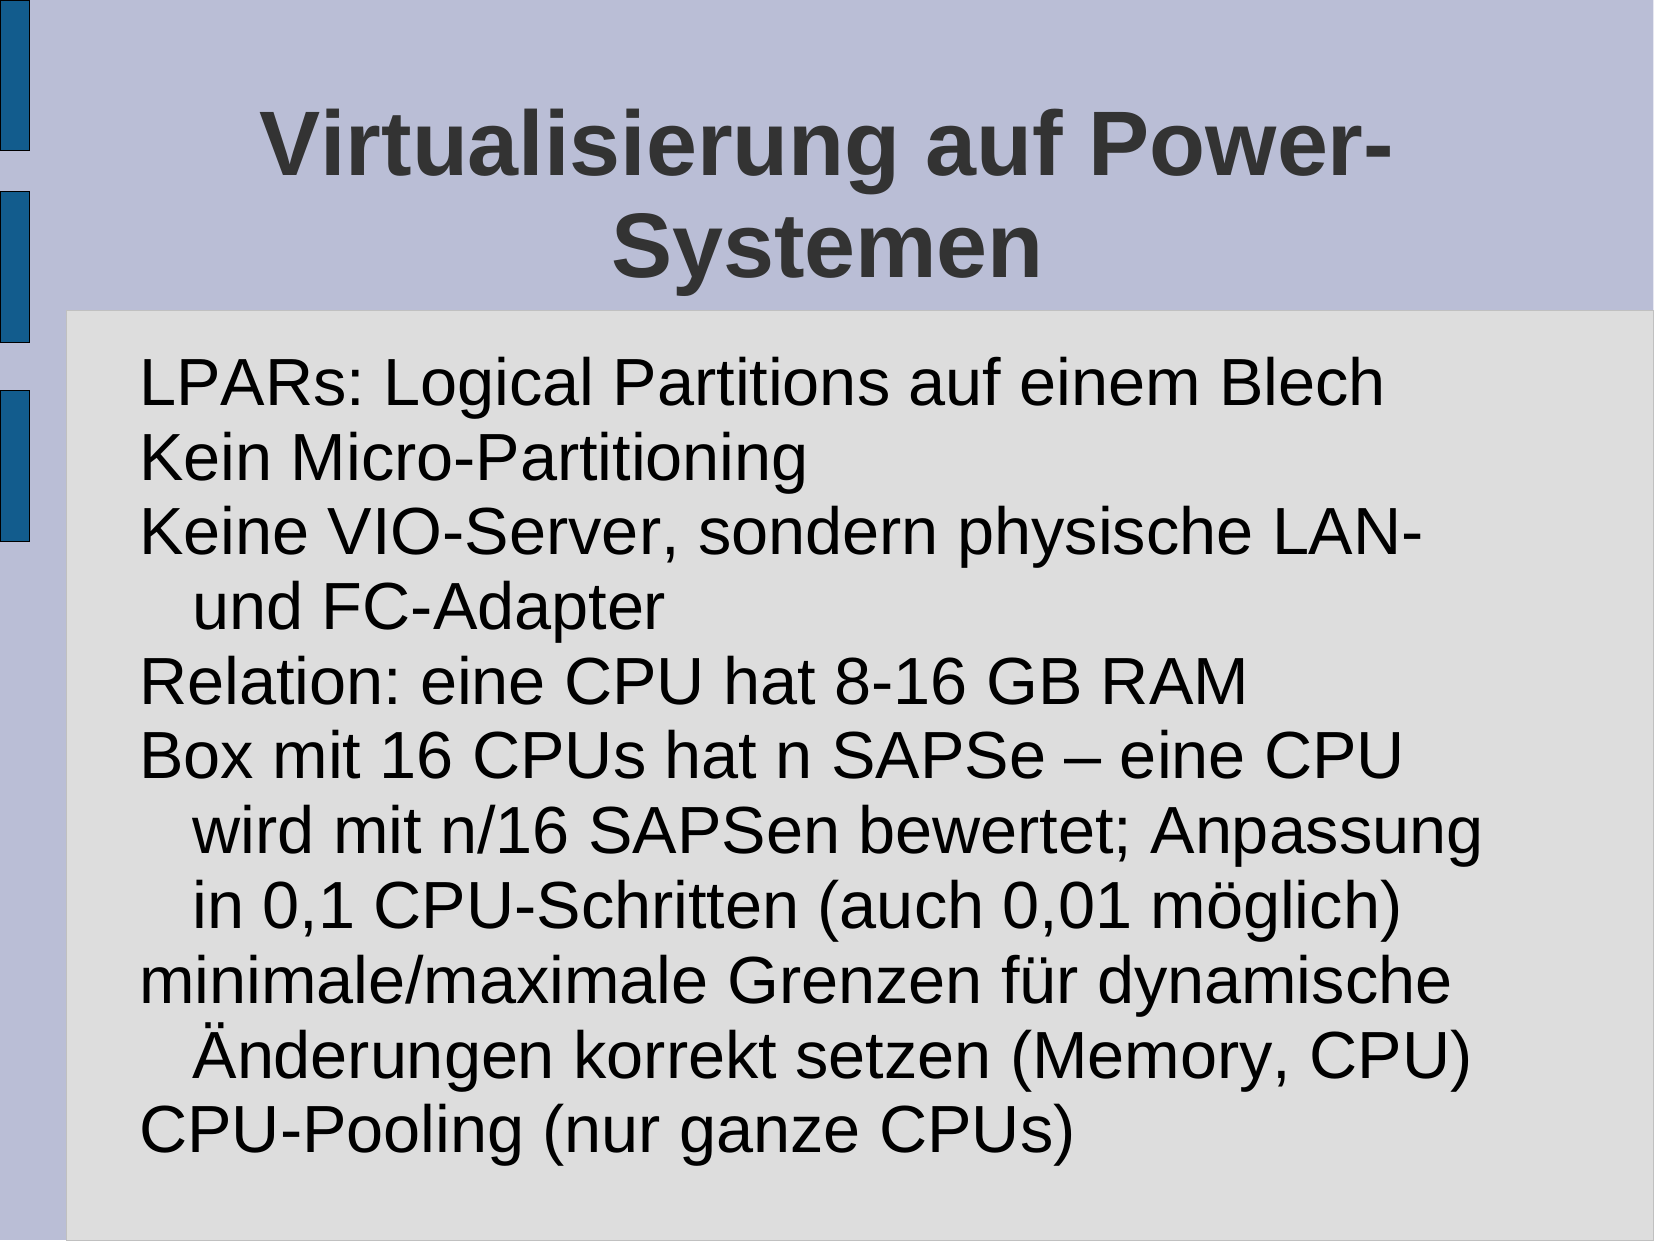

# Virtualisierung auf Power-Systemen
LPARs: Logical Partitions auf einem Blech
Kein Micro-Partitioning
Keine VIO-Server, sondern physische LAN- und FC-Adapter
Relation: eine CPU hat 8-16 GB RAM
Box mit 16 CPUs hat n SAPSe – eine CPU wird mit n/16 SAPSen bewertet; Anpassung in 0,1 CPU-Schritten (auch 0,01 möglich)
minimale/maximale Grenzen für dynamische Änderungen korrekt setzen (Memory, CPU)
CPU-Pooling (nur ganze CPUs)